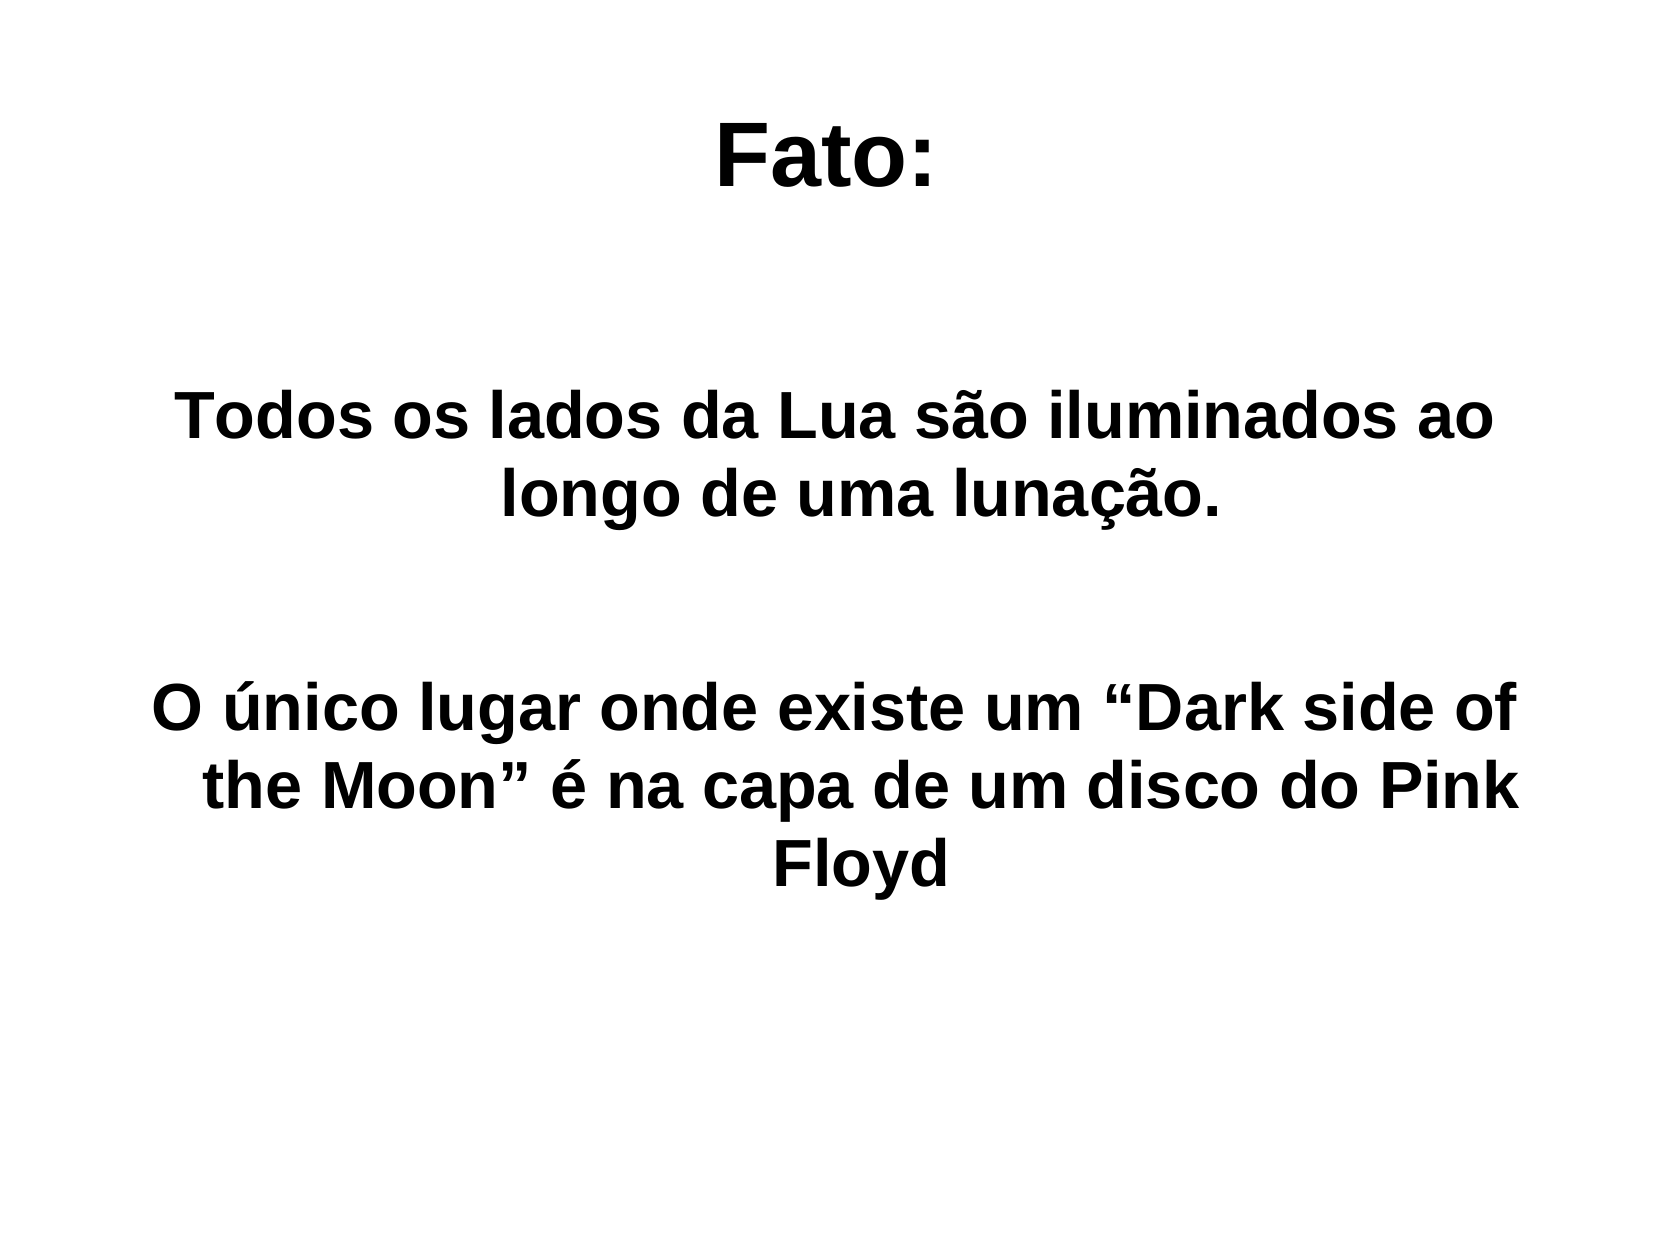

# Fato:
Todos os lados da Lua são iluminados ao longo de uma lunação.
O único lugar onde existe um “Dark side of the Moon” é na capa de um disco do Pink Floyd